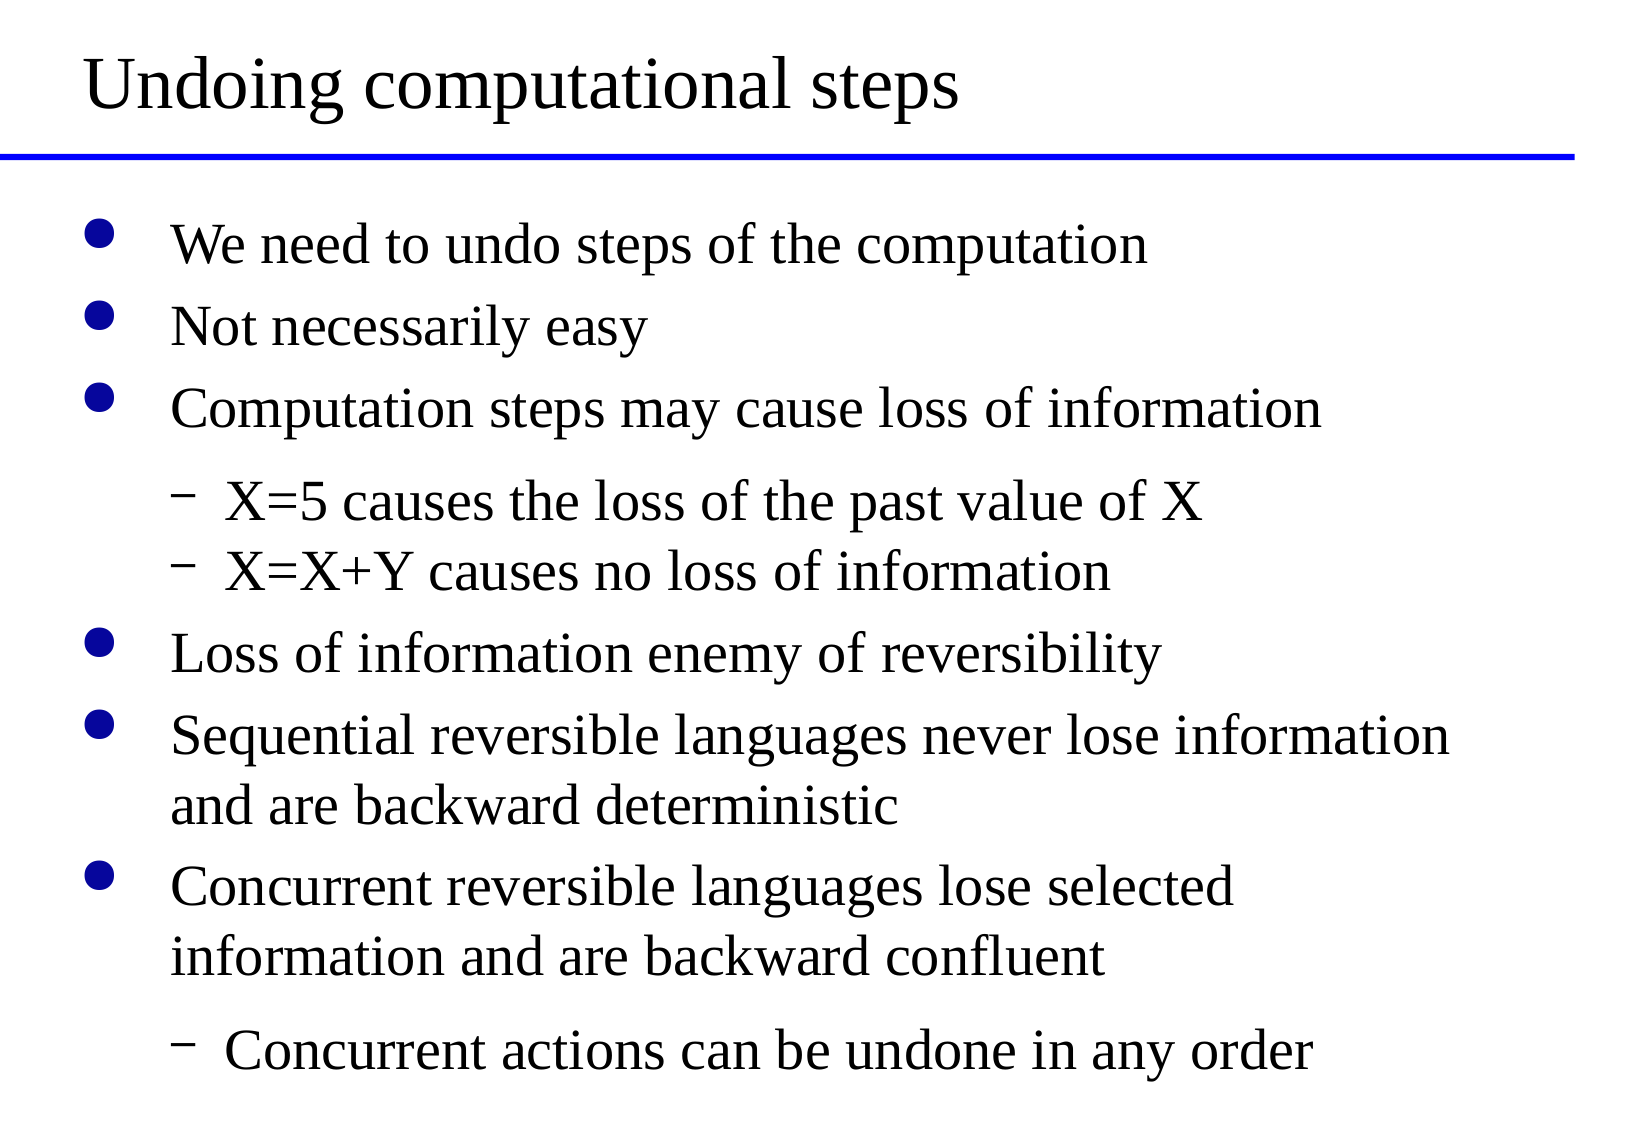

# Undoing computational steps
We need to undo steps of the computation
Not necessarily easy
Computation steps may cause loss of information
X=5 causes the loss of the past value of X
X=X+Y causes no loss of information
Loss of information enemy of reversibility
Sequential reversible languages never lose information and are backward deterministic
Concurrent reversible languages lose selected information and are backward confluent
Concurrent actions can be undone in any order